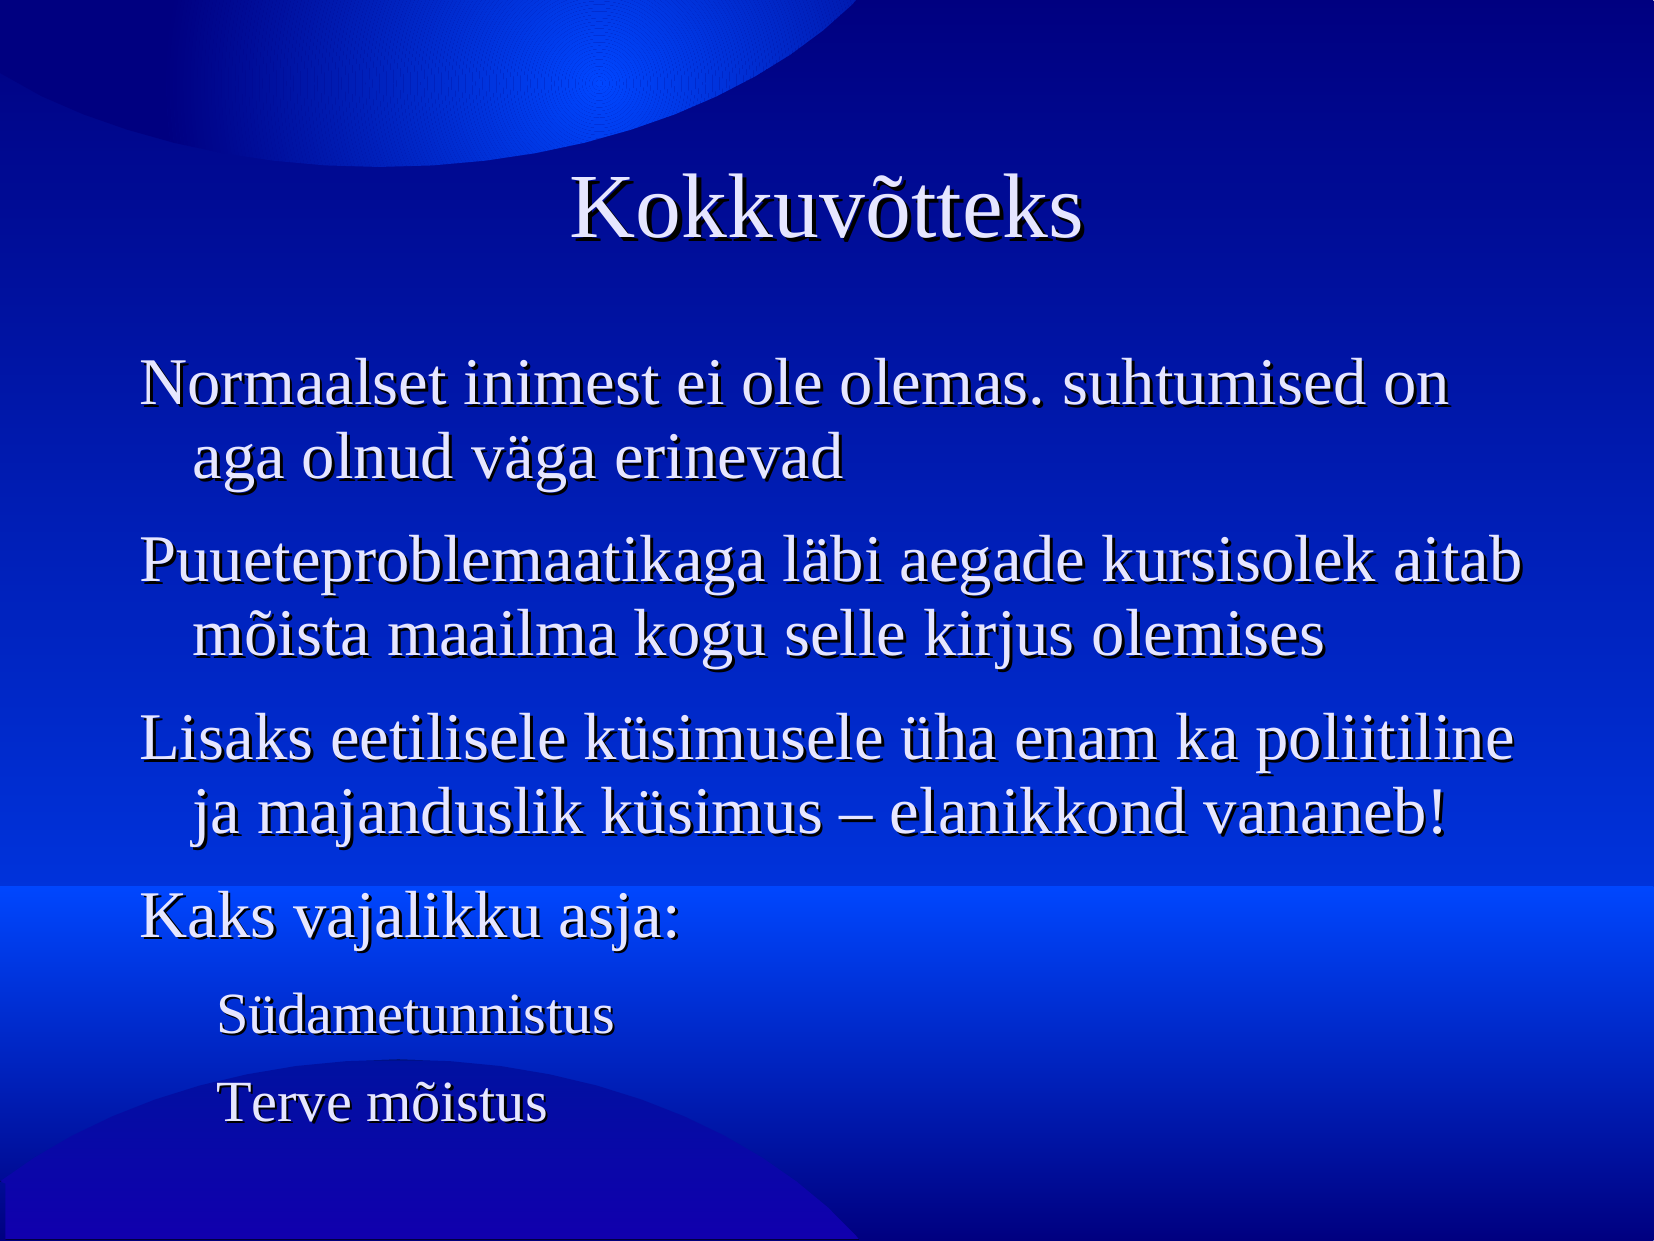

# Kokkuvõtteks
Normaalset inimest ei ole olemas. suhtumised on aga olnud väga erinevad
Puueteproblemaatikaga läbi aegade kursisolek aitab mõista maailma kogu selle kirjus olemises
Lisaks eetilisele küsimusele üha enam ka poliitiline ja majanduslik küsimus – elanikkond vananeb!
Kaks vajalikku asja:
Südametunnistus
Terve mõistus